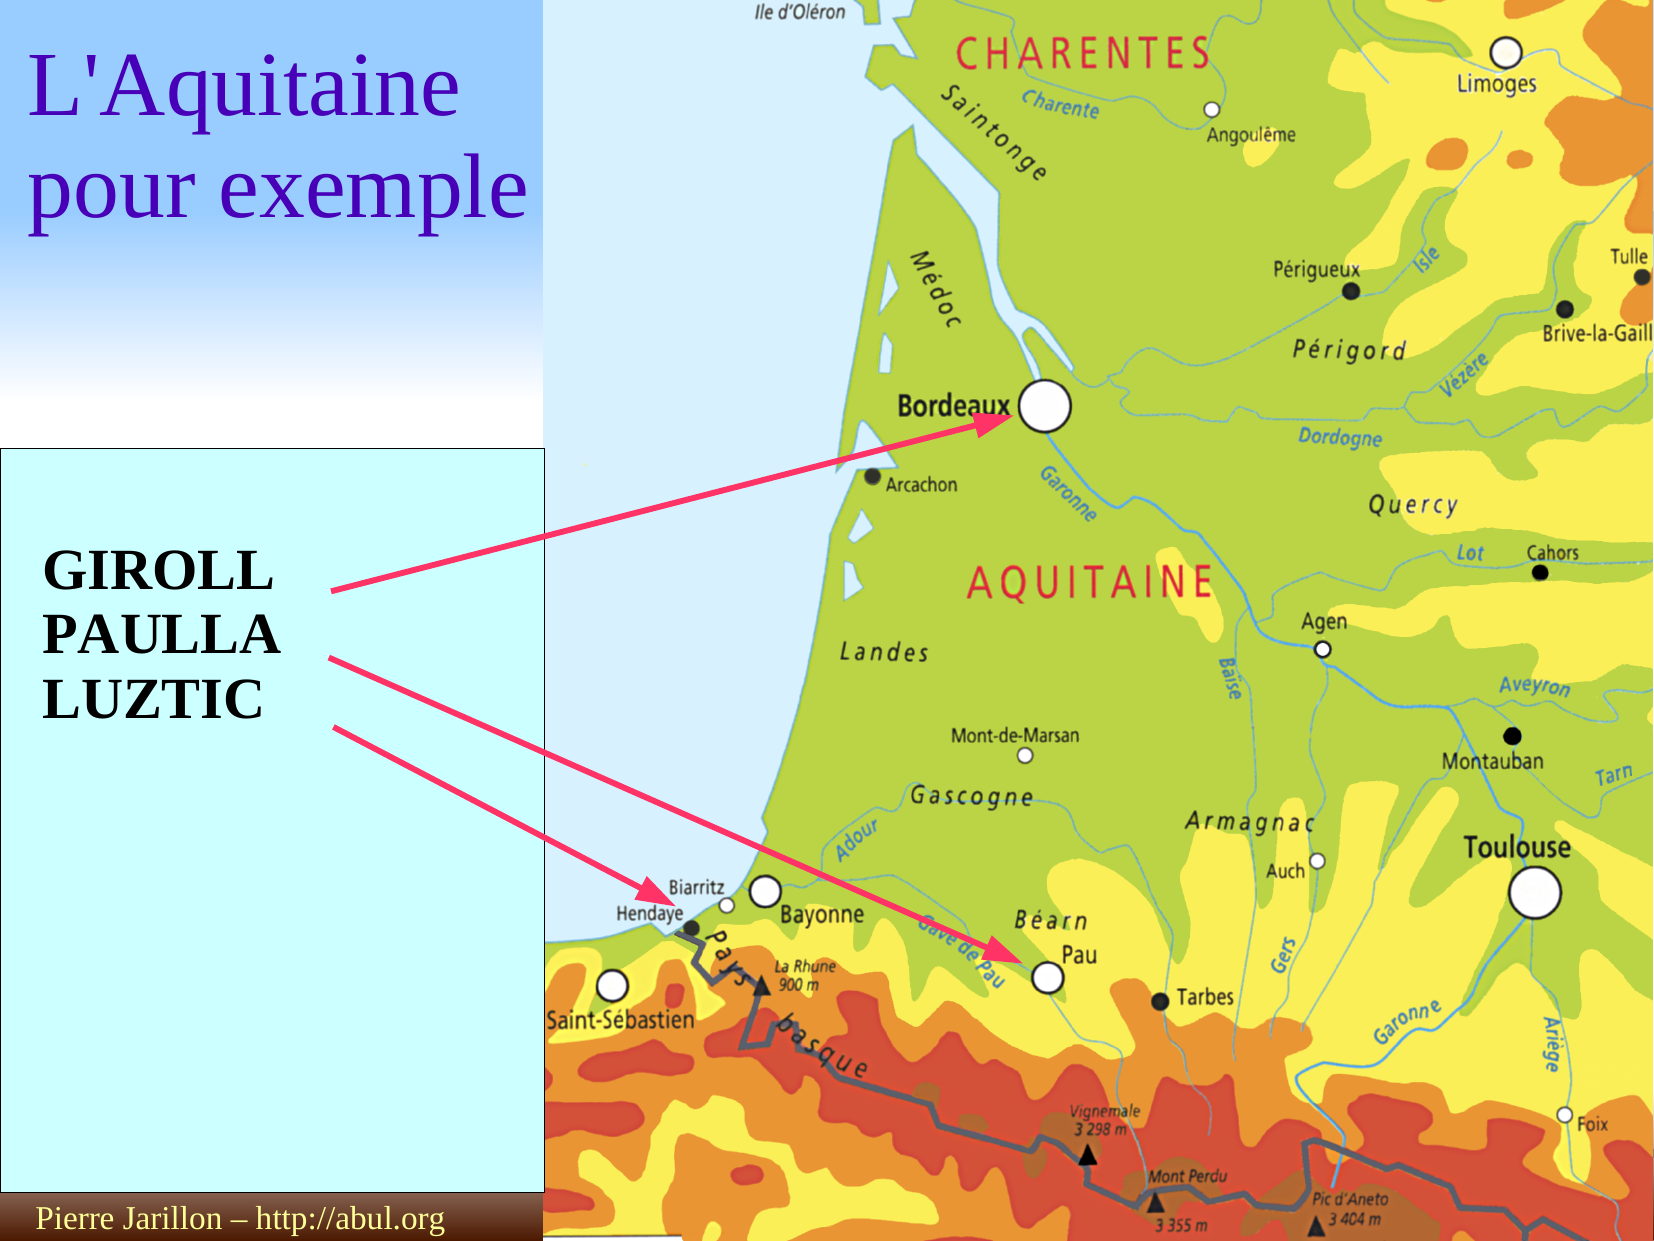

# L'Aquitaine pour exemple
GIROLL
PAULLA
LUZTIC